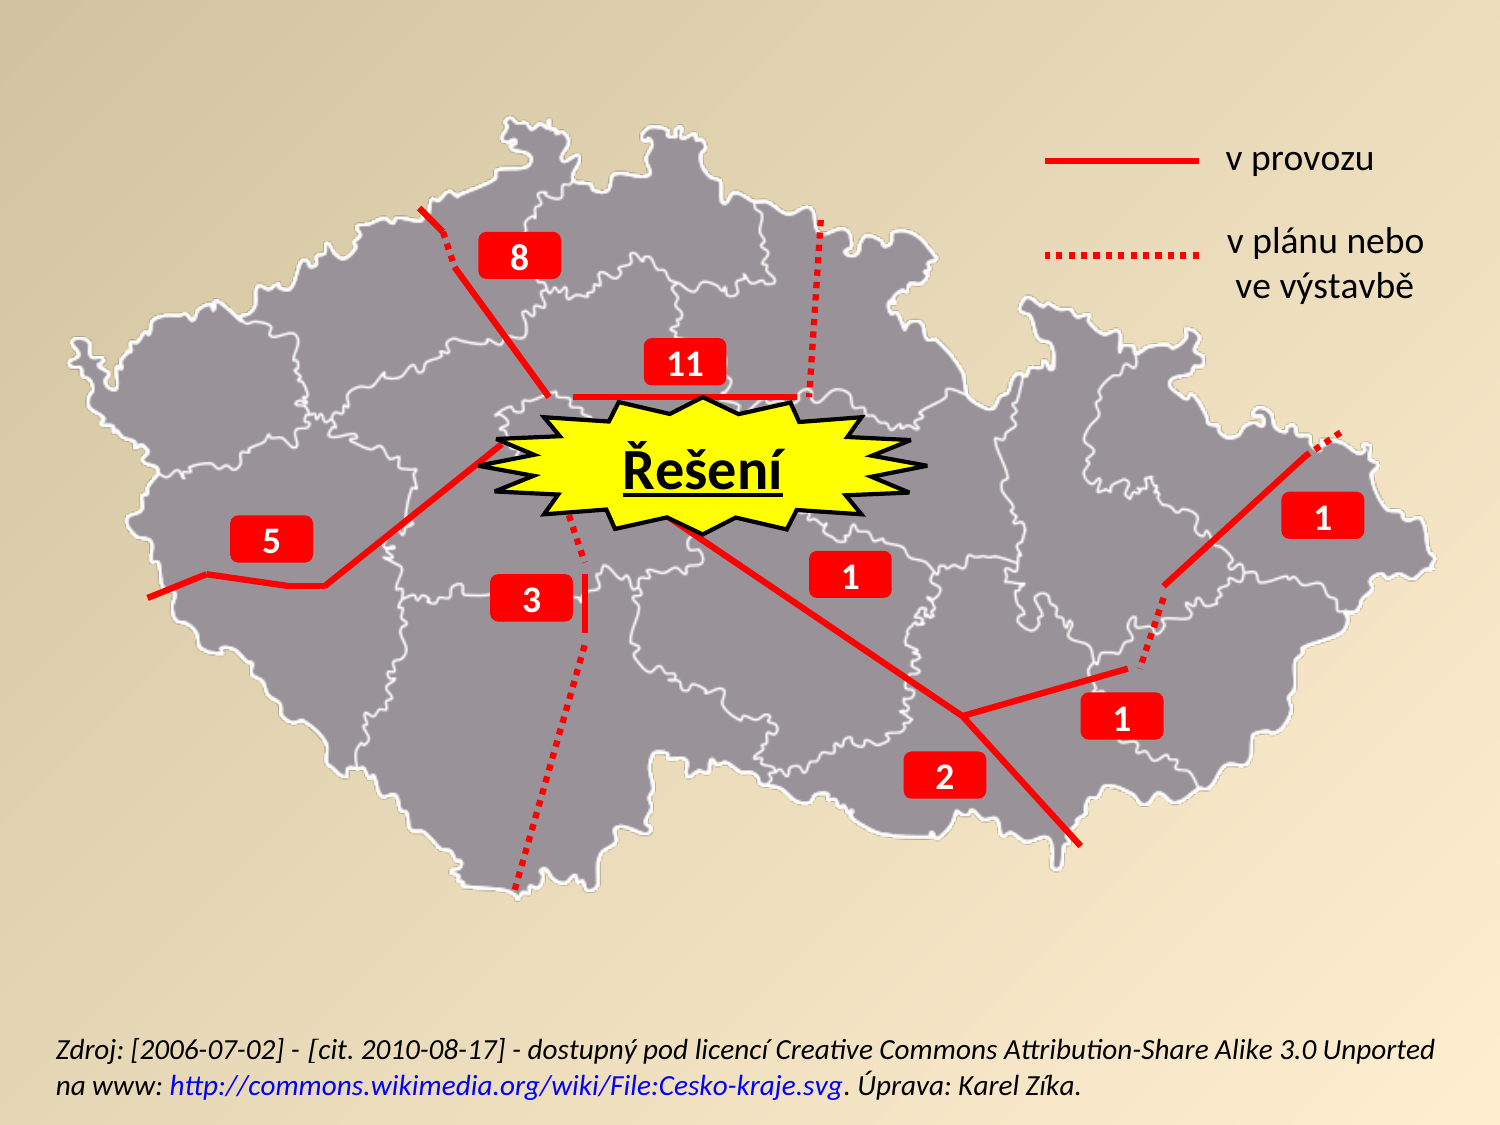

v provozu
v plánu nebo
 ve výstavbě
8
11
Řešení
1
5
1
3
1
2
Zdroj: [2006-07-02] - [cit. 2010-08-17] - dostupný pod licencí Creative Commons Attribution-Share Alike 3.0 Unported
na www: http://commons.wikimedia.org/wiki/File:Cesko-kraje.svg. Úprava: Karel Zíka.